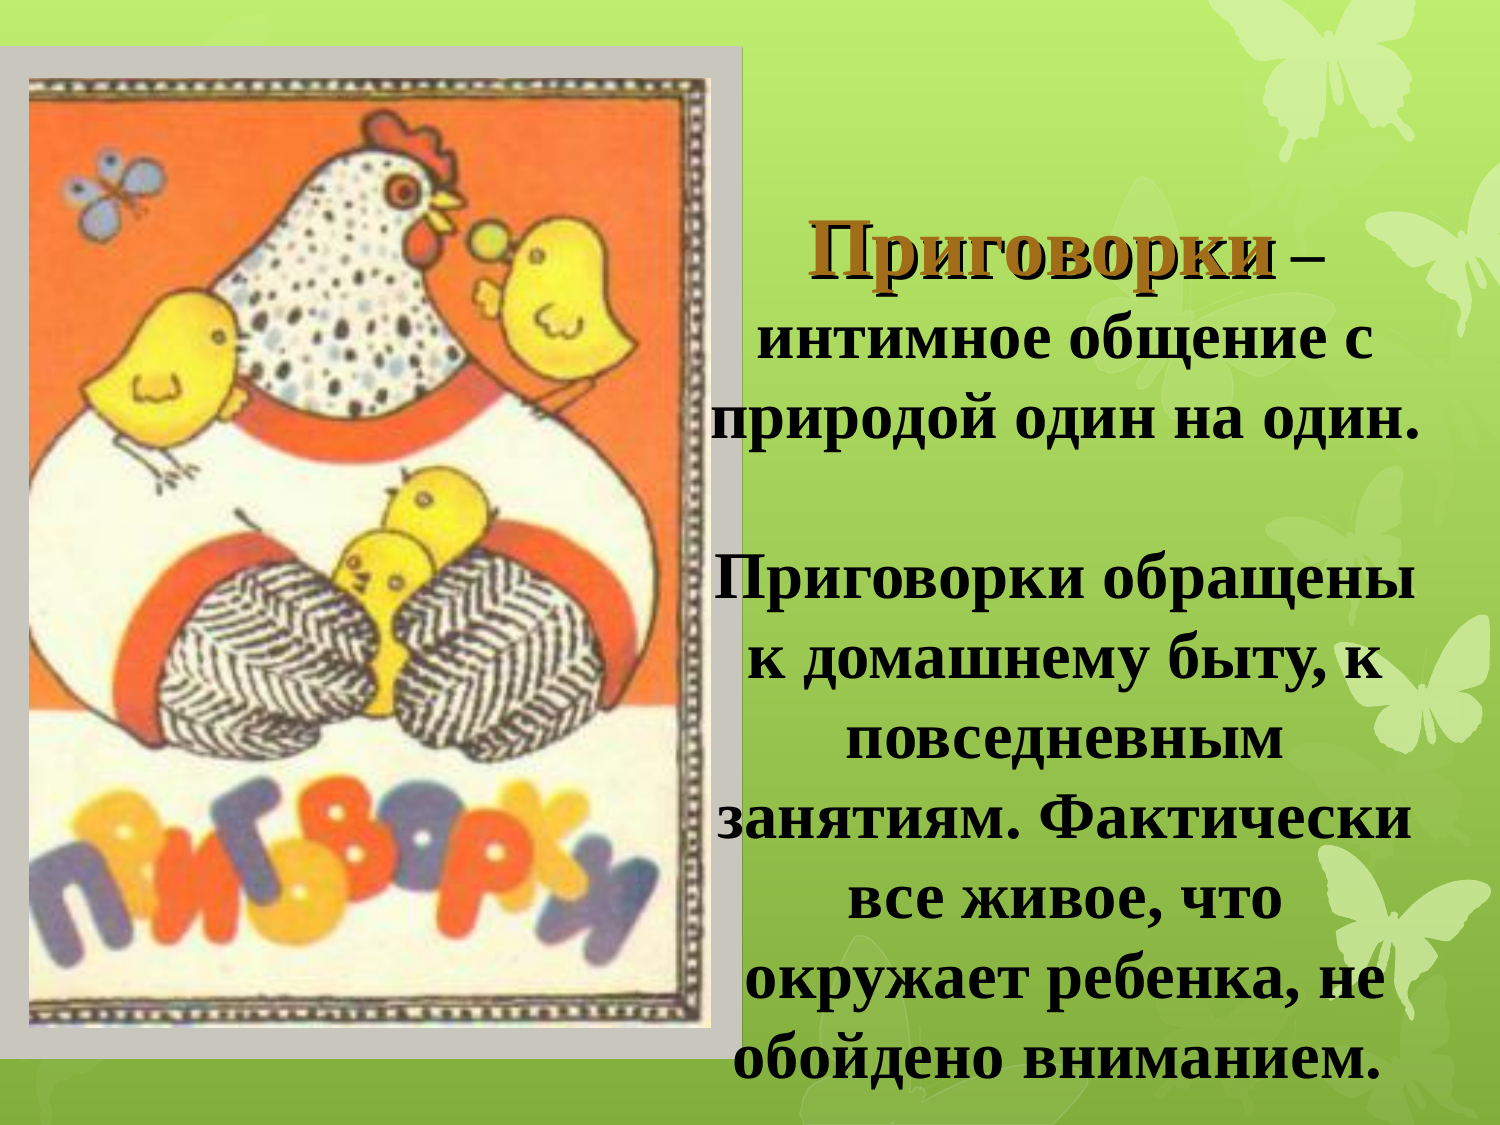

Приговорки – интимное общение с природой один на один.
Приговорки обращены к домашнему быту, к повседневным занятиям. Фактически все живое, что окружает ребенка, не обойдено вниманием.